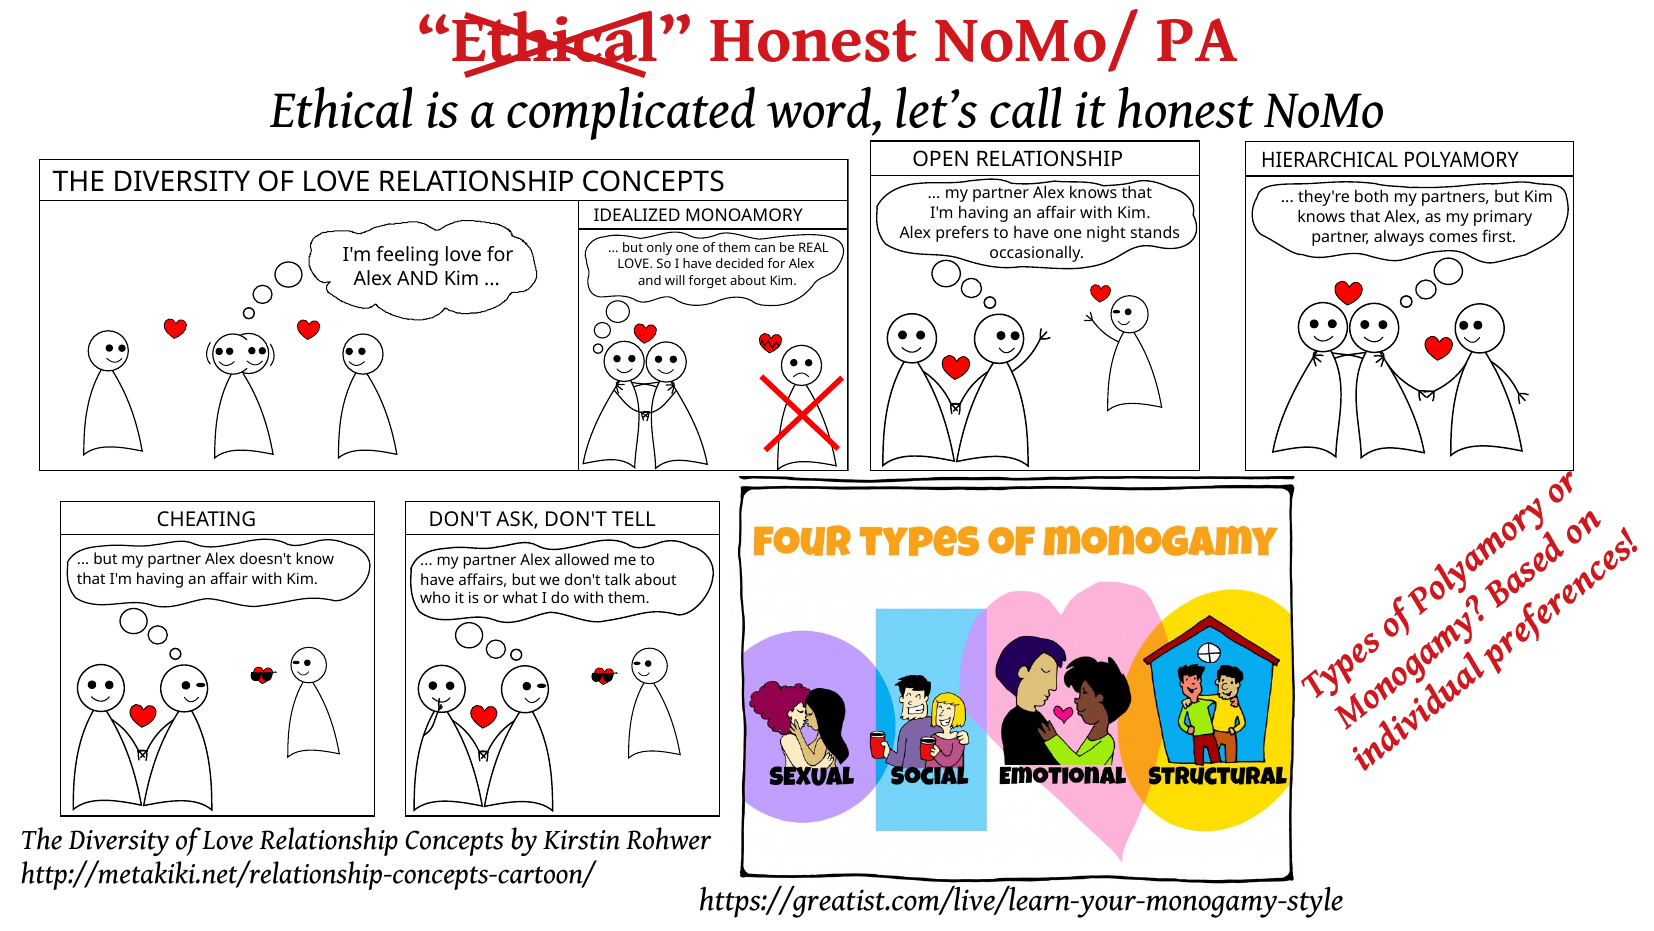

# “Ethical” Honest NoMo/ PA Ethical is a complicated word, let’s call it honest NoMo
Types of Polyamory or Monogamy? Based on individual preferences!
The Diversity of Love Relationship Concepts by Kirstin Rohwer
http://metakiki.net/relationship-concepts-cartoon/
https://greatist.com/live/learn-your-monogamy-style